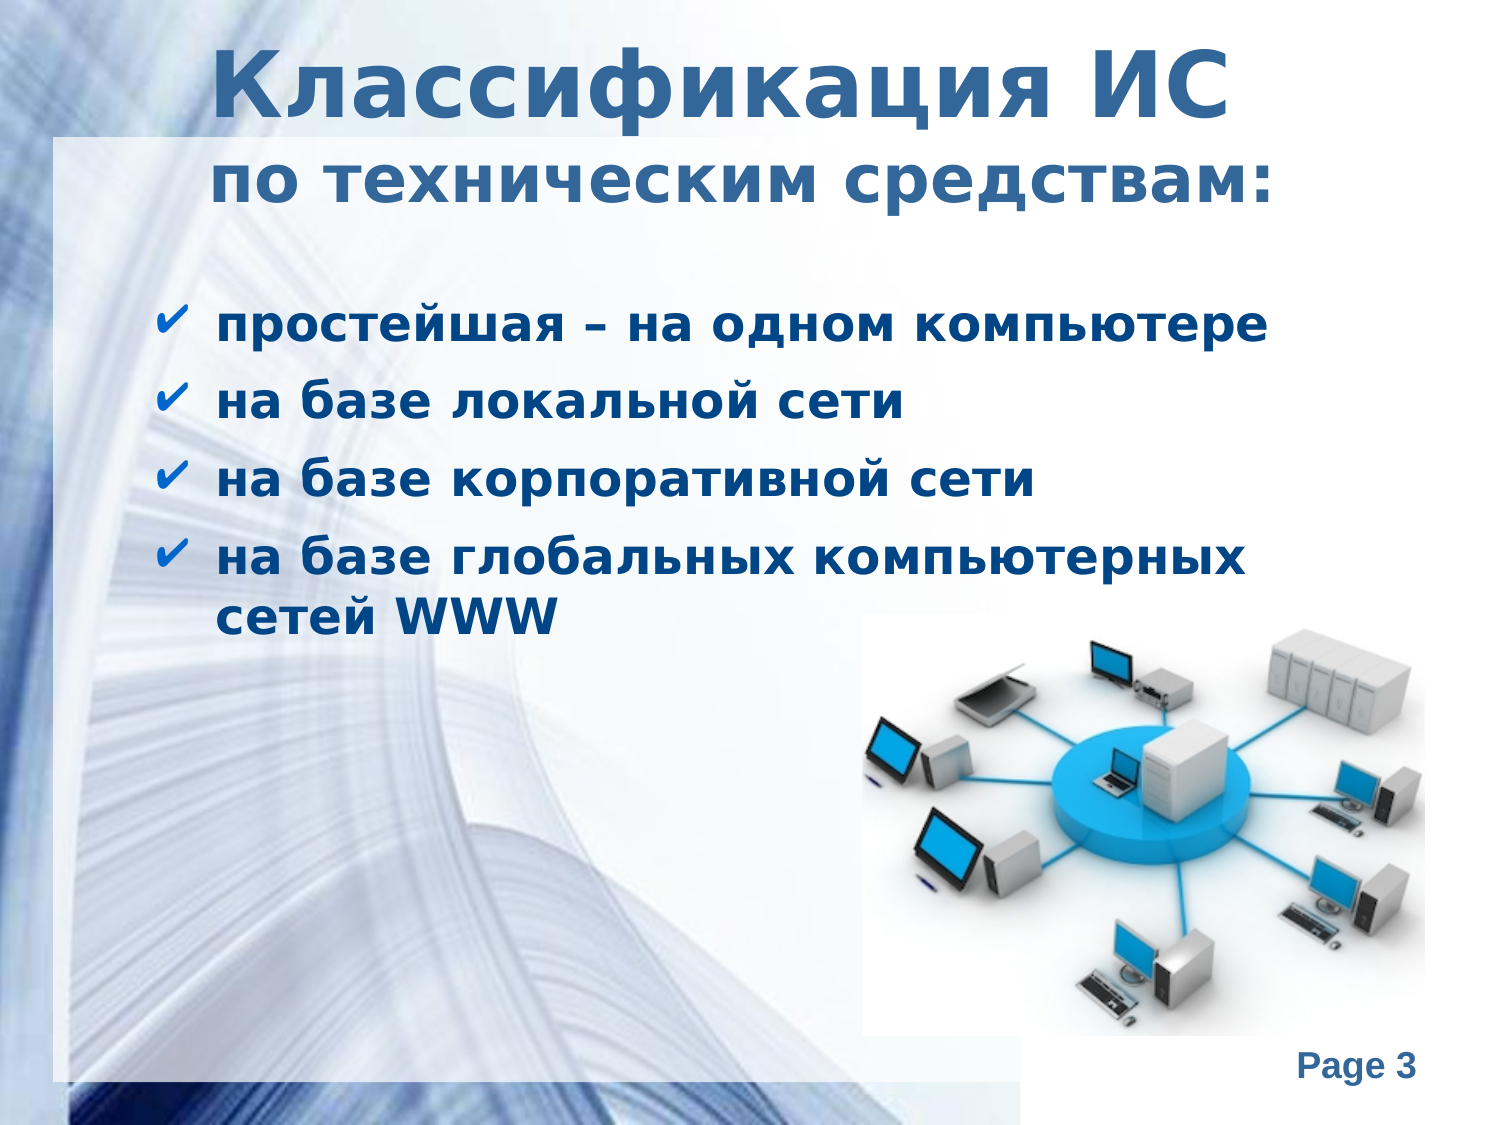

Классификация ИС
по техническим средствам:
простейшая – на одном компьютере
на базе локальной сети
на базе корпоративной сети
на базе глобальных компьютерных сетей WWW